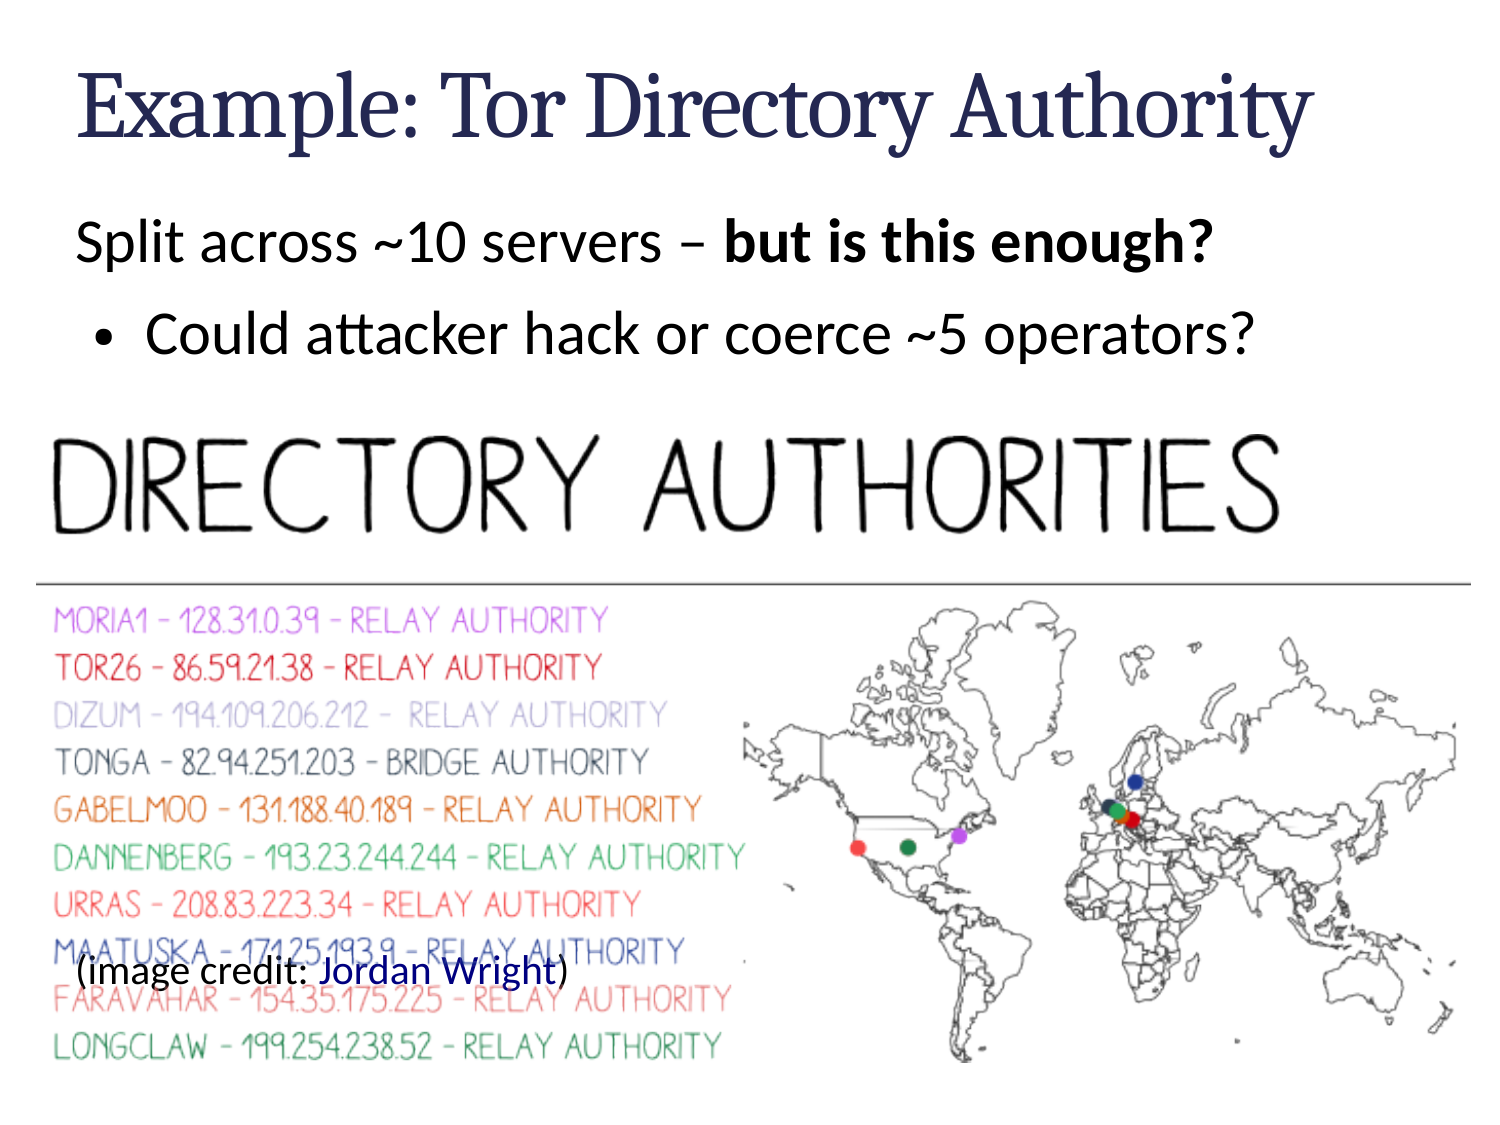

# Example: Tor Directory Authority
Split across ~10 servers – but is this enough?
Could attacker hack or coerce ~5 operators?
(image credit: Jordan Wright)